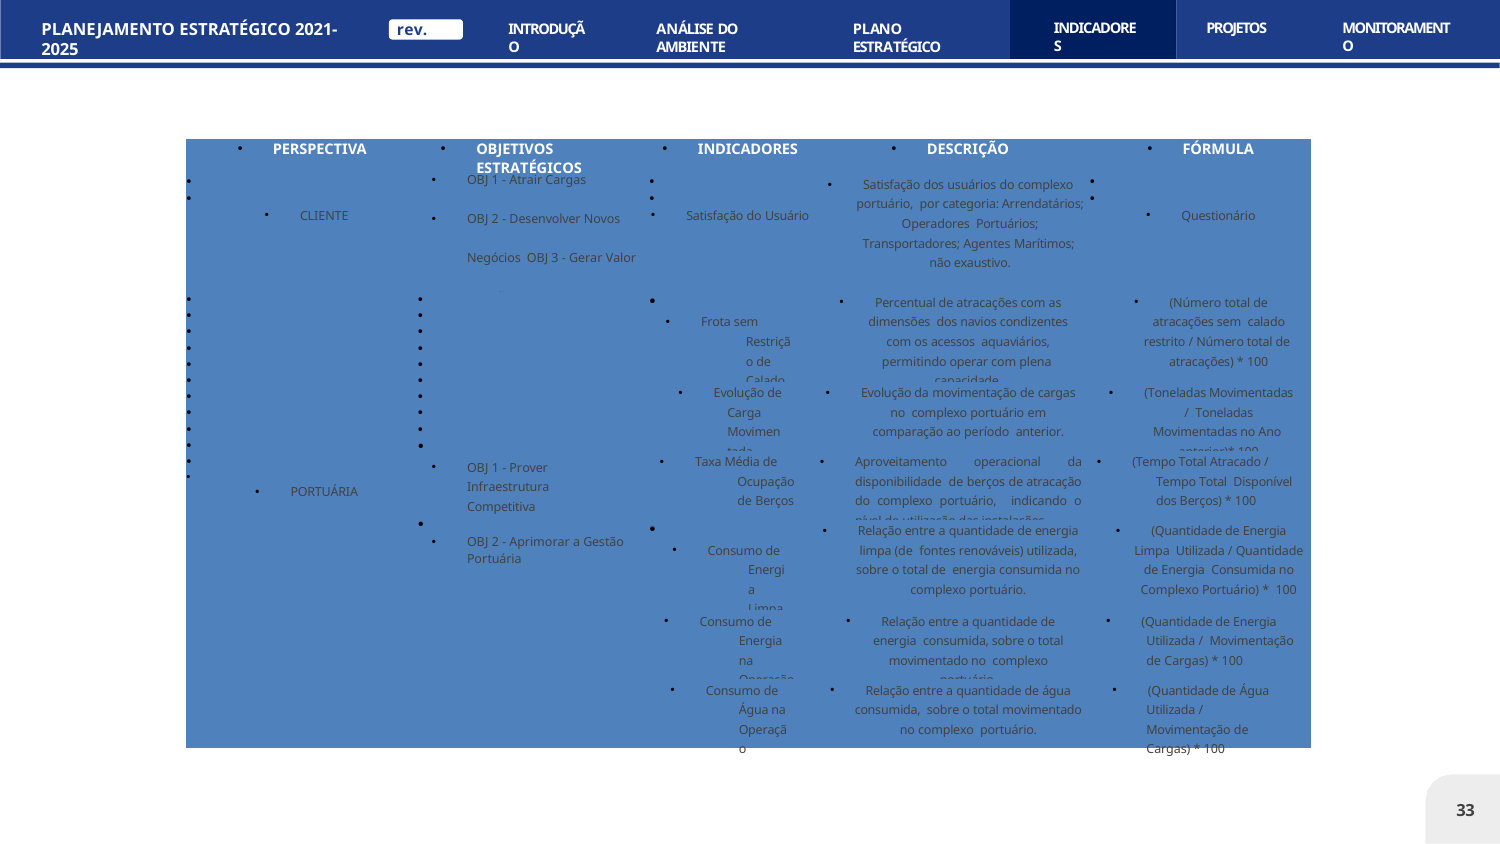

PLANEJAMENTO ESTRATÉGICO 2021-2025
INDICADORES
PROJETOS
MONITORAMENTO
rev. 2022
INTRODUÇÃO
ANÁLISE DO AMBIENTE
PLANO ESTRATÉGICO
| PERSPECTIVA | OBJETIVOS ESTRATÉGICOS | INDICADORES | DESCRIÇÃO | FÓRMULA |
| --- | --- | --- | --- | --- |
| CLIENTE | OBJ 1 - Atrair Cargas OBJ 2 - Desenvolver Novos Negócios OBJ 3 - Gerar Valor aos Clientes | Satisfação do Usuário | Satisfação dos usuários do complexo portuário, por categoria: Arrendatários; Operadores Portuários; Transportadores; Agentes Marítimos; não exaustivo. | Questionário |
| PORTUÁRIA | OBJ 1 - Prover Infraestrutura Competitiva OBJ 2 - Aprimorar a Gestão Portuária | Frota sem Restrição de Calado | Percentual de atracações com as dimensões dos navios condizentes com os acessos aquaviários, permitindo operar com plena capacidade. | (Número total de atracações sem calado restrito / Número total de atracações) \* 100 |
| | | Evolução de Carga Movimentada | Evolução da movimentação de cargas no complexo portuário em comparação ao período anterior. | (Toneladas Movimentadas / Toneladas Movimentadas no Ano anterior)\* 100 |
| | | Taxa Média de Ocupação de Berços | Aproveitamento operacional da disponibilidade de berços de atracação do complexo portuário, indicando o nível de utilização das instalações. | (Tempo Total Atracado / Tempo Total Disponível dos Berços) \* 100 |
| | | Consumo de Energia Limpa | Relação entre a quantidade de energia limpa (de fontes renováveis) utilizada, sobre o total de energia consumida no complexo portuário. | (Quantidade de Energia Limpa Utilizada / Quantidade de Energia Consumida no Complexo Portuário) \* 100 |
| | | Consumo de Energia na Operação | Relação entre a quantidade de energia consumida, sobre o total movimentado no complexo portuário. | (Quantidade de Energia Utilizada / Movimentação de Cargas) \* 100 |
| | | Consumo de Água na Operação | Relação entre a quantidade de água consumida, sobre o total movimentado no complexo portuário. | (Quantidade de Água Utilizada / Movimentação de Cargas) \* 100 |